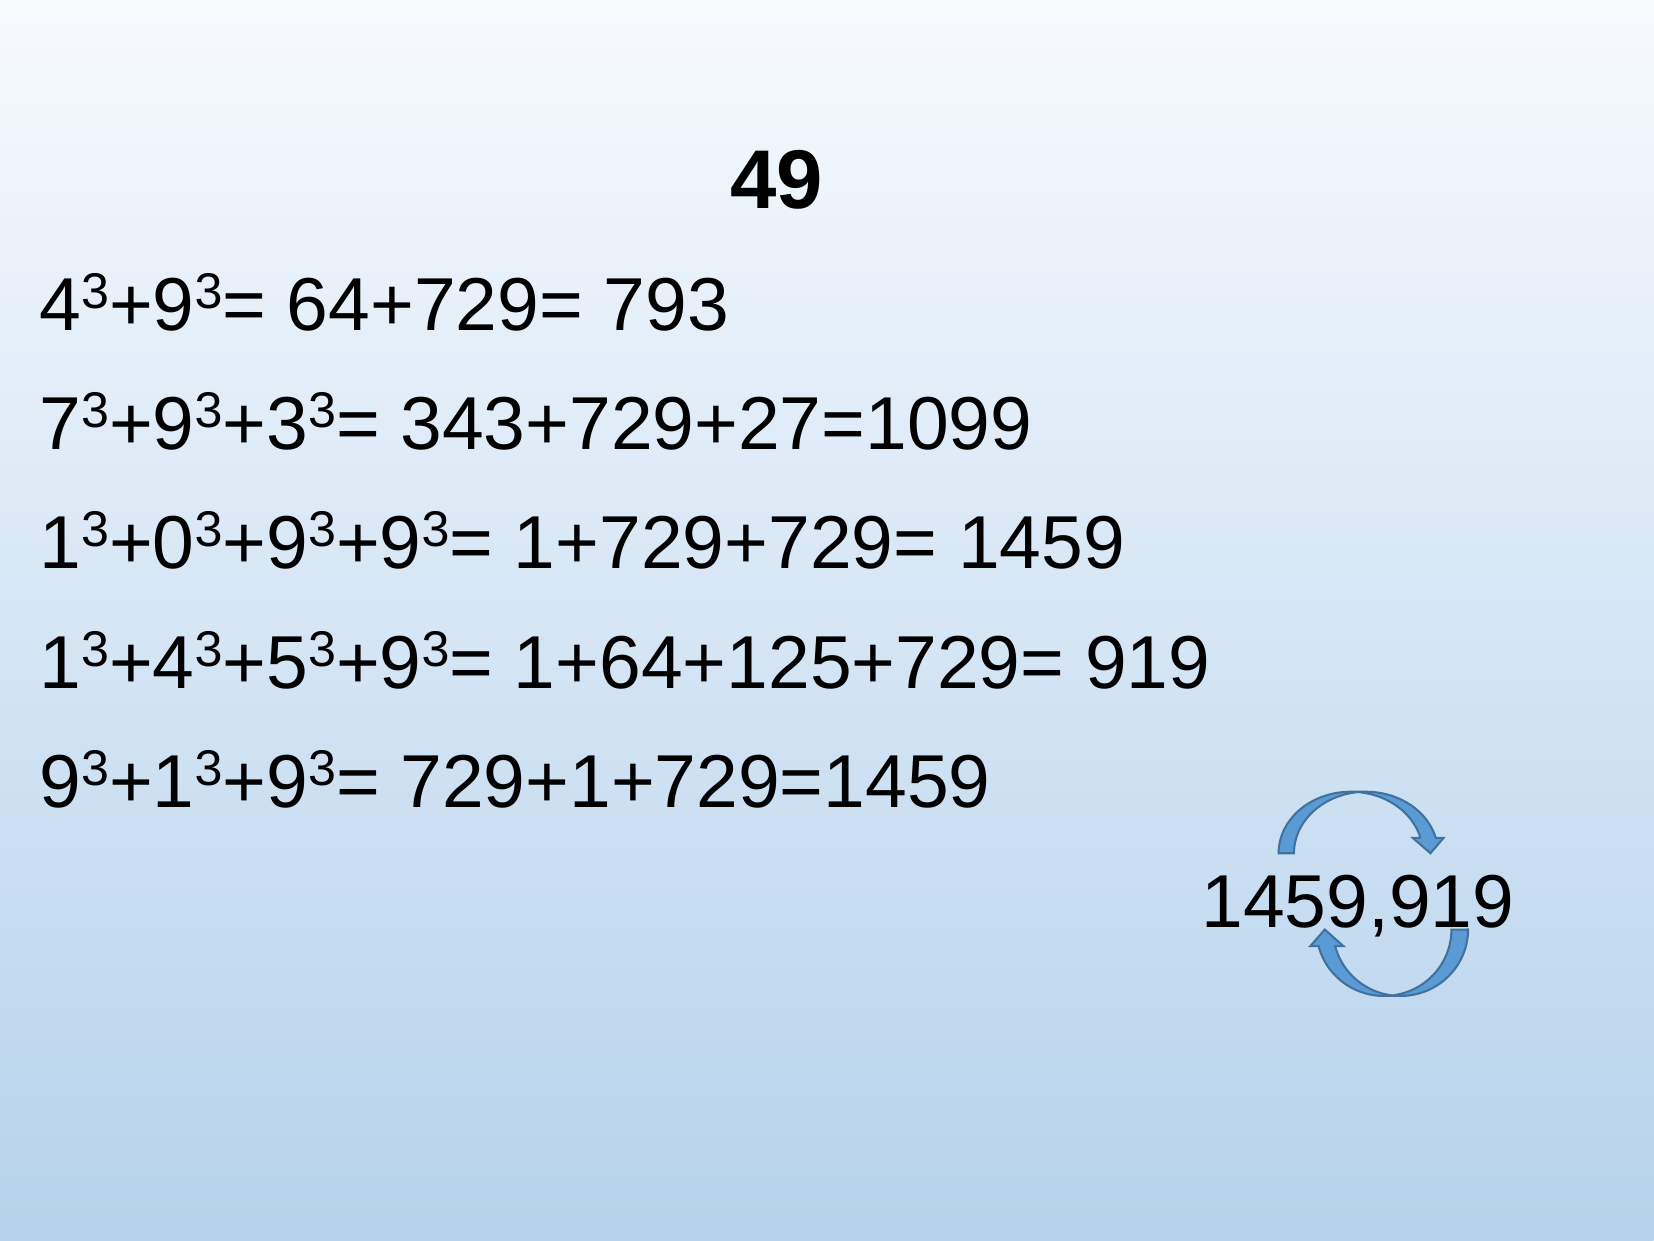

#
49
43+93= 64+729= 793
73+93+33= 343+729+27=1099
13+03+93+93= 1+729+729= 1459
13+43+53+93= 1+64+125+729= 919
93+13+93= 729+1+729=1459
 1459,919